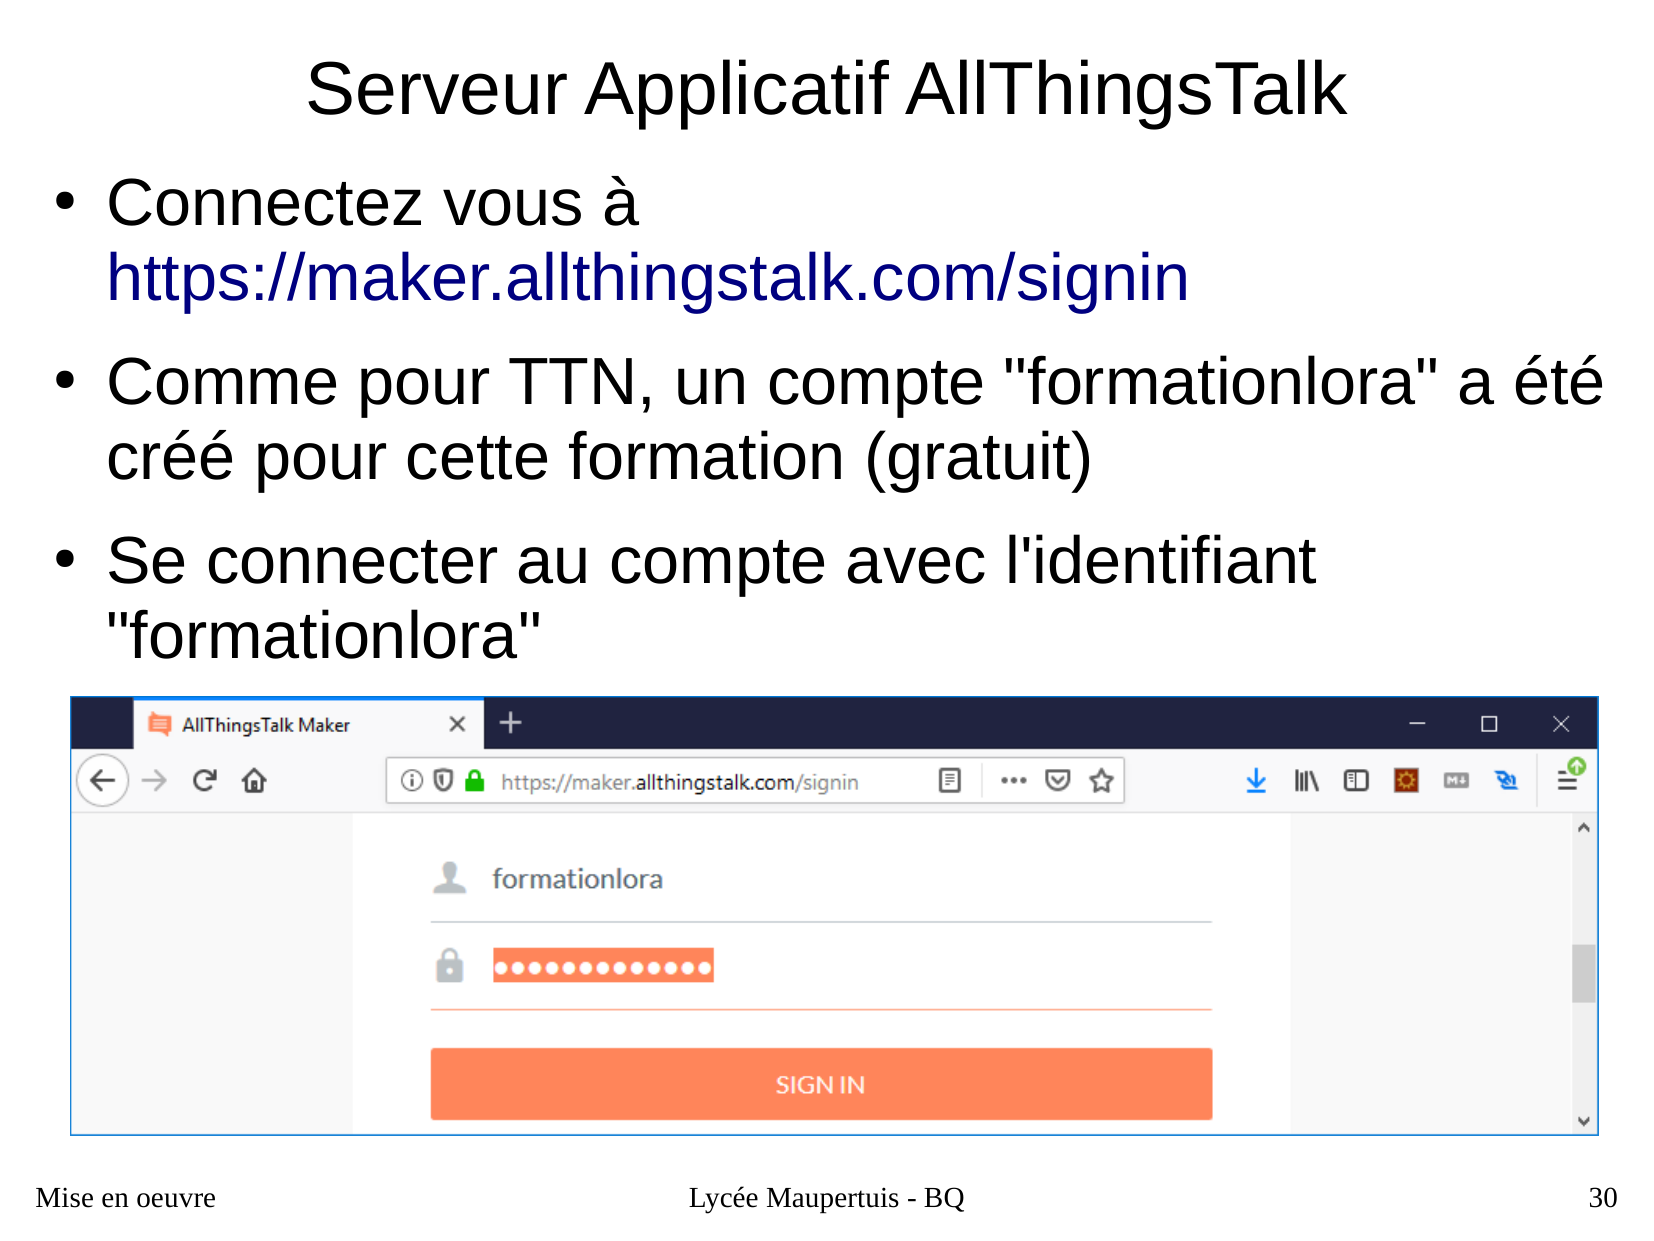

# Serveur Applicatif AllThingsTalk
Connectez vous à https://maker.allthingstalk.com/signin
Comme pour TTN, un compte "formationlora" a été créé pour cette formation (gratuit)
Se connecter au compte avec l'identifiant "formationlora"
Mise en oeuvre
Lycée Maupertuis - BQ
30